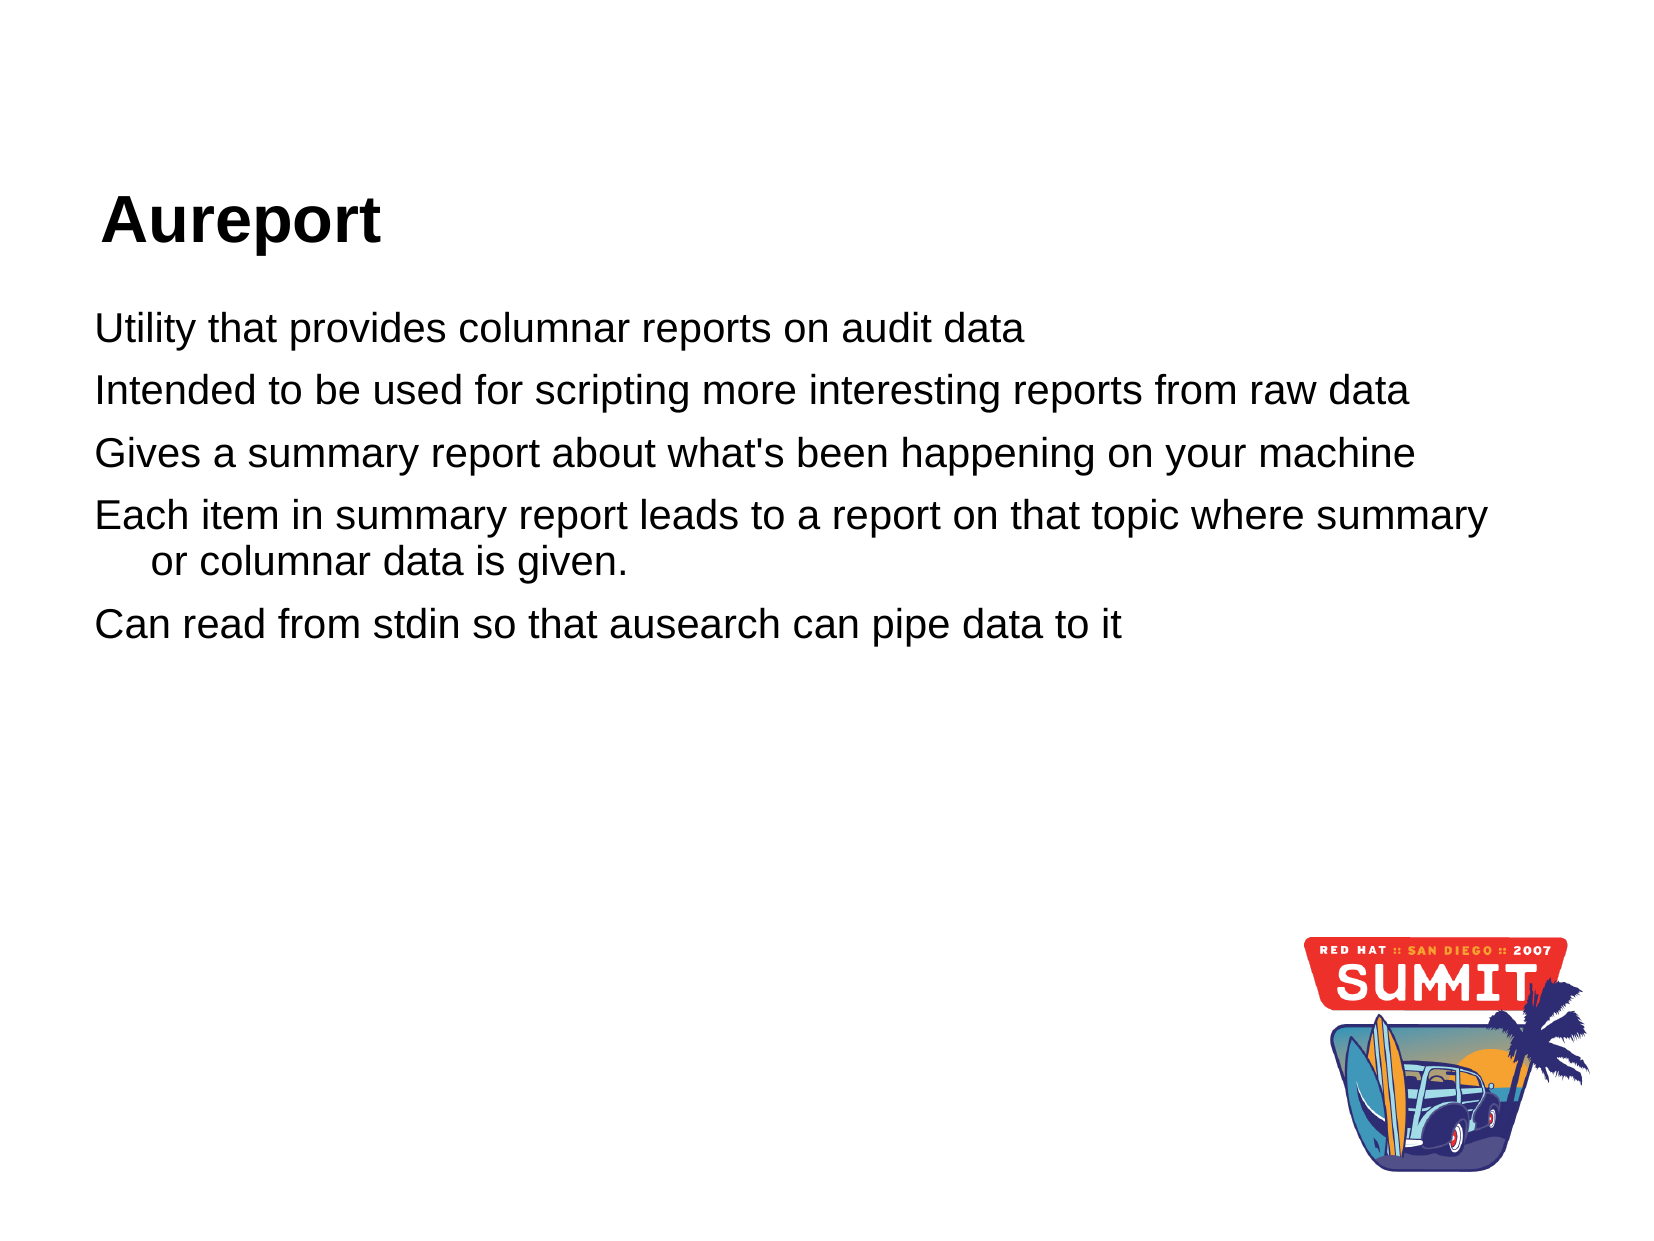

# Aureport
Utility that provides columnar reports on audit data
Intended to be used for scripting more interesting reports from raw data
Gives a summary report about what's been happening on your machine
Each item in summary report leads to a report on that topic where summary or columnar data is given.
Can read from stdin so that ausearch can pipe data to it